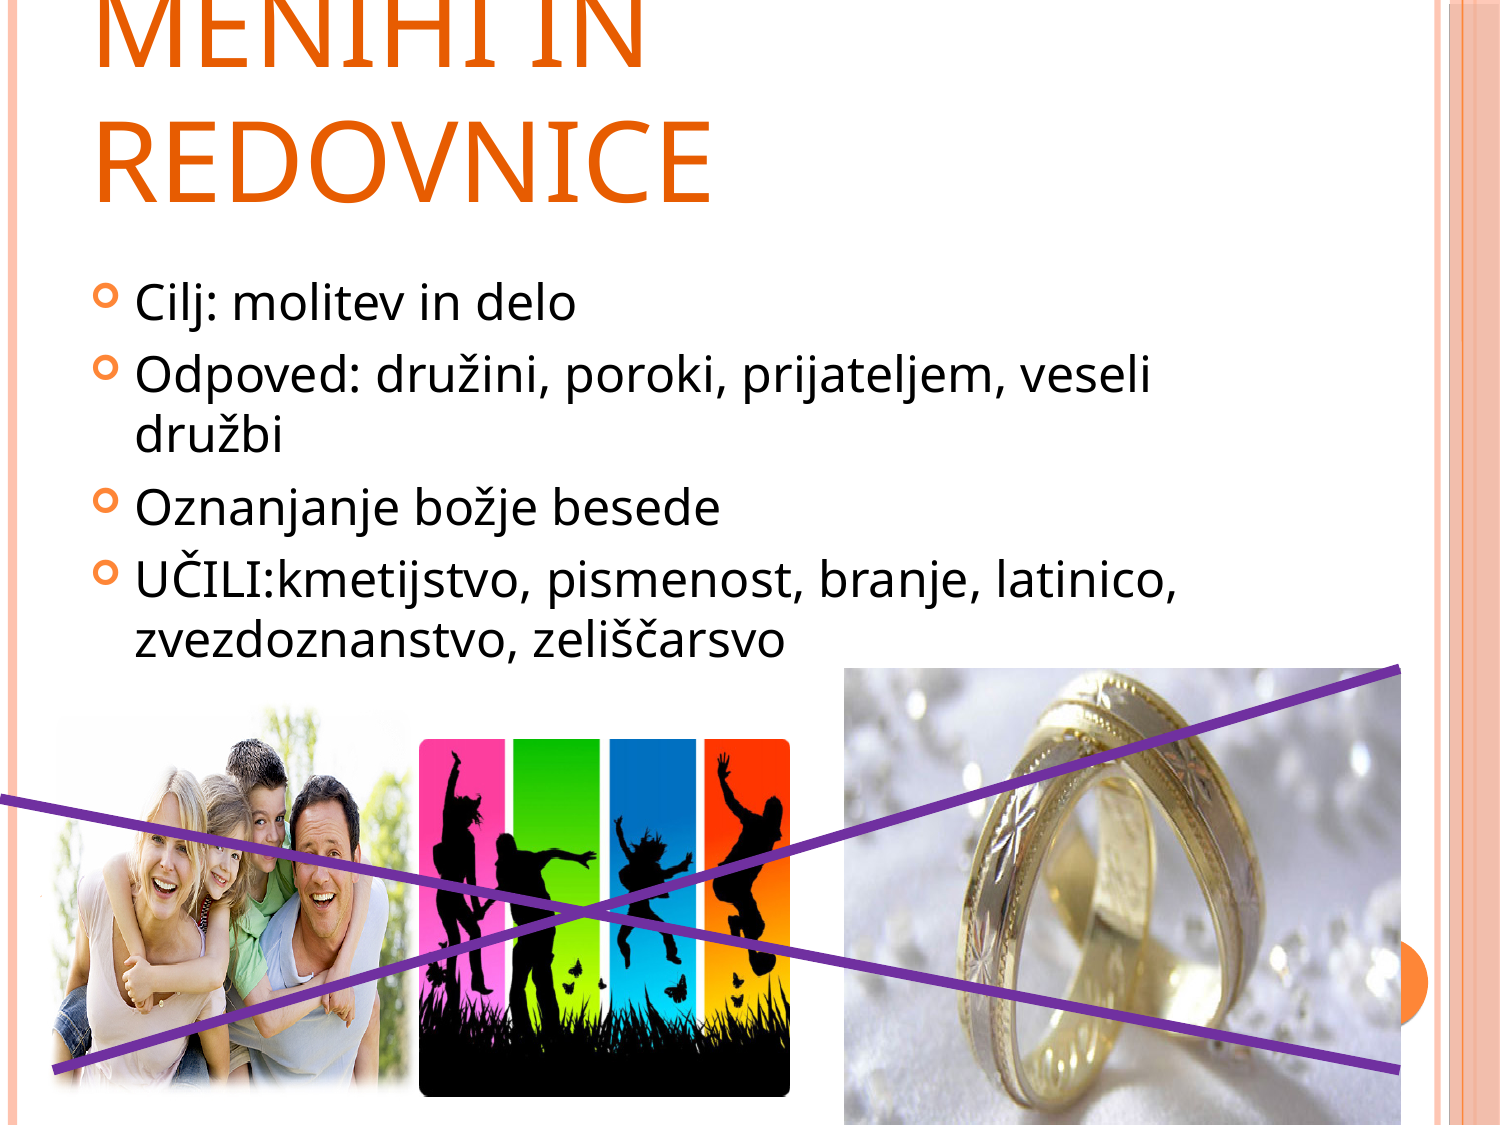

# Menihi in redovnice
Cilj: molitev in delo
Odpoved: družini, poroki, prijateljem, veseli družbi
Oznanjanje božje besede
UČILI:kmetijstvo, pismenost, branje, latinico, zvezdoznanstvo, zeliščarsvo